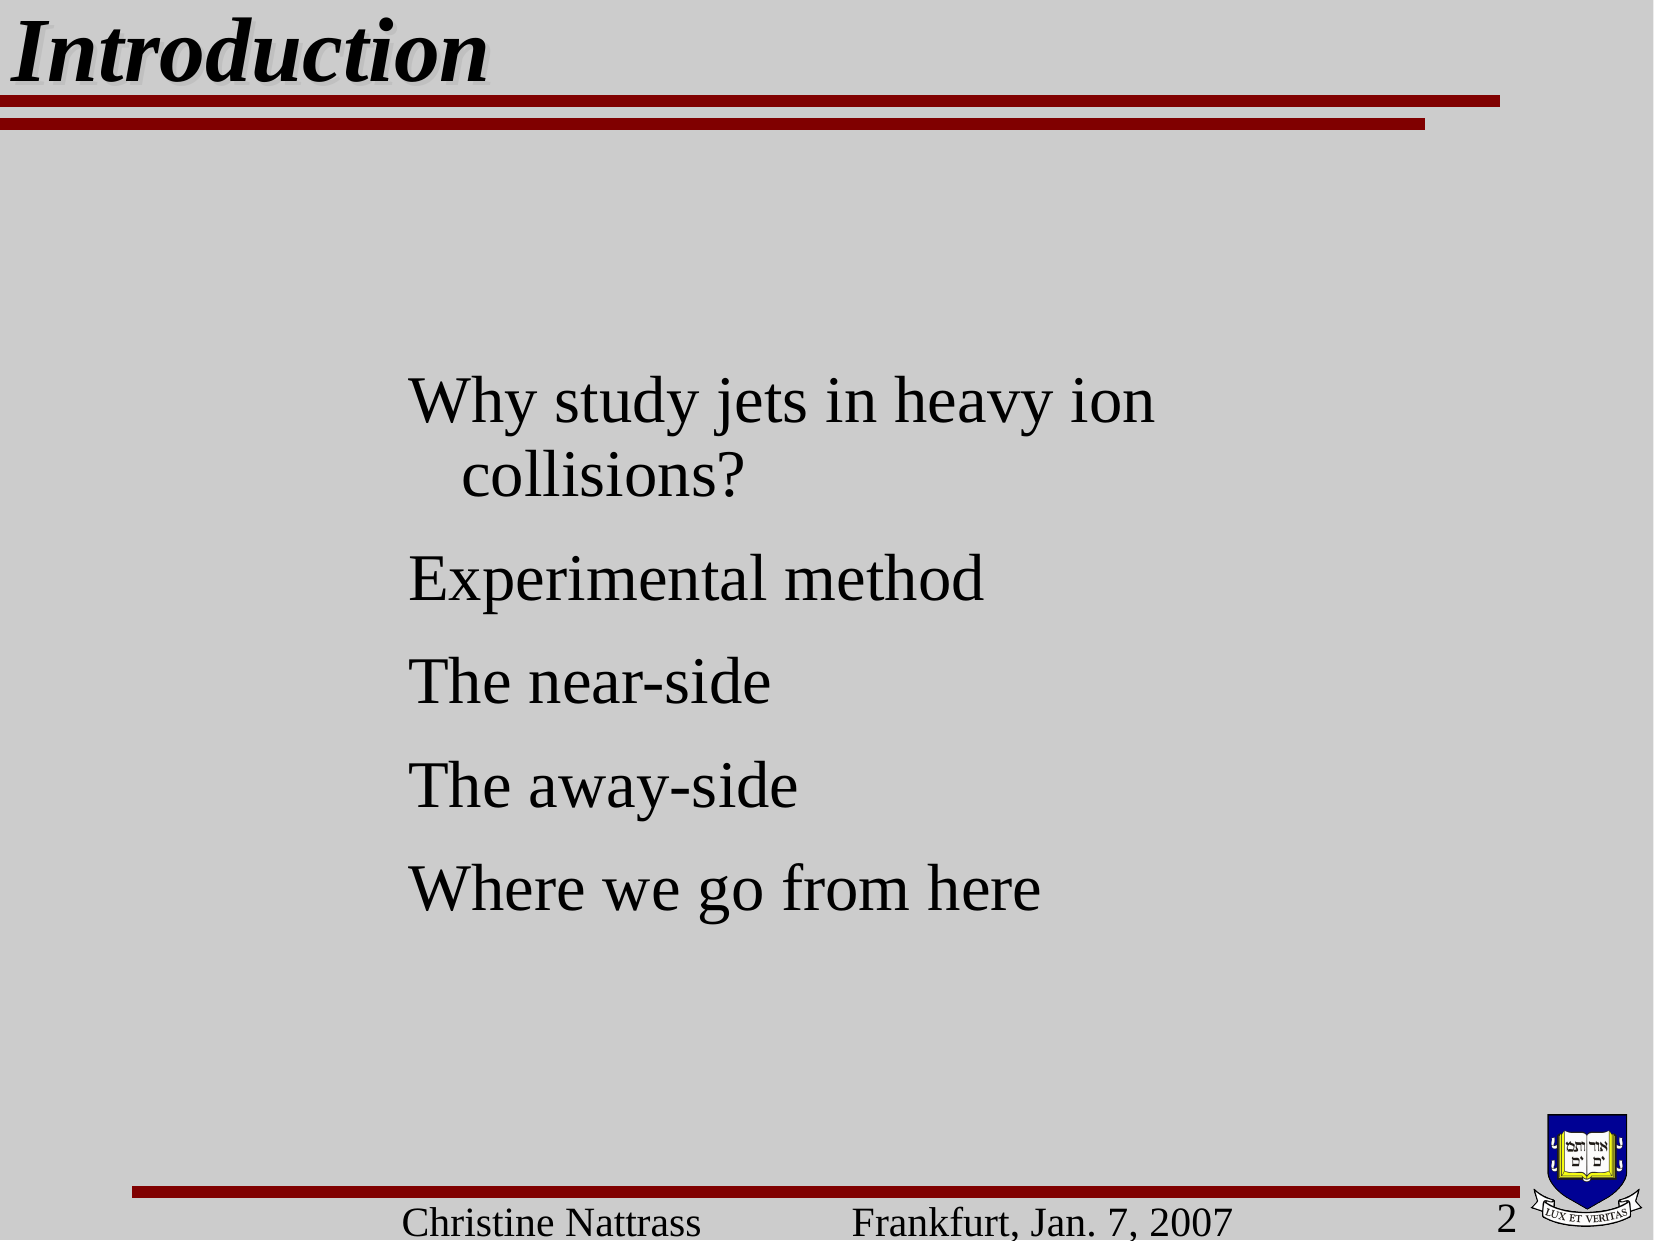

# Introduction
Why study jets in heavy ion collisions?
Experimental method
The near-side
The away-side
Where we go from here